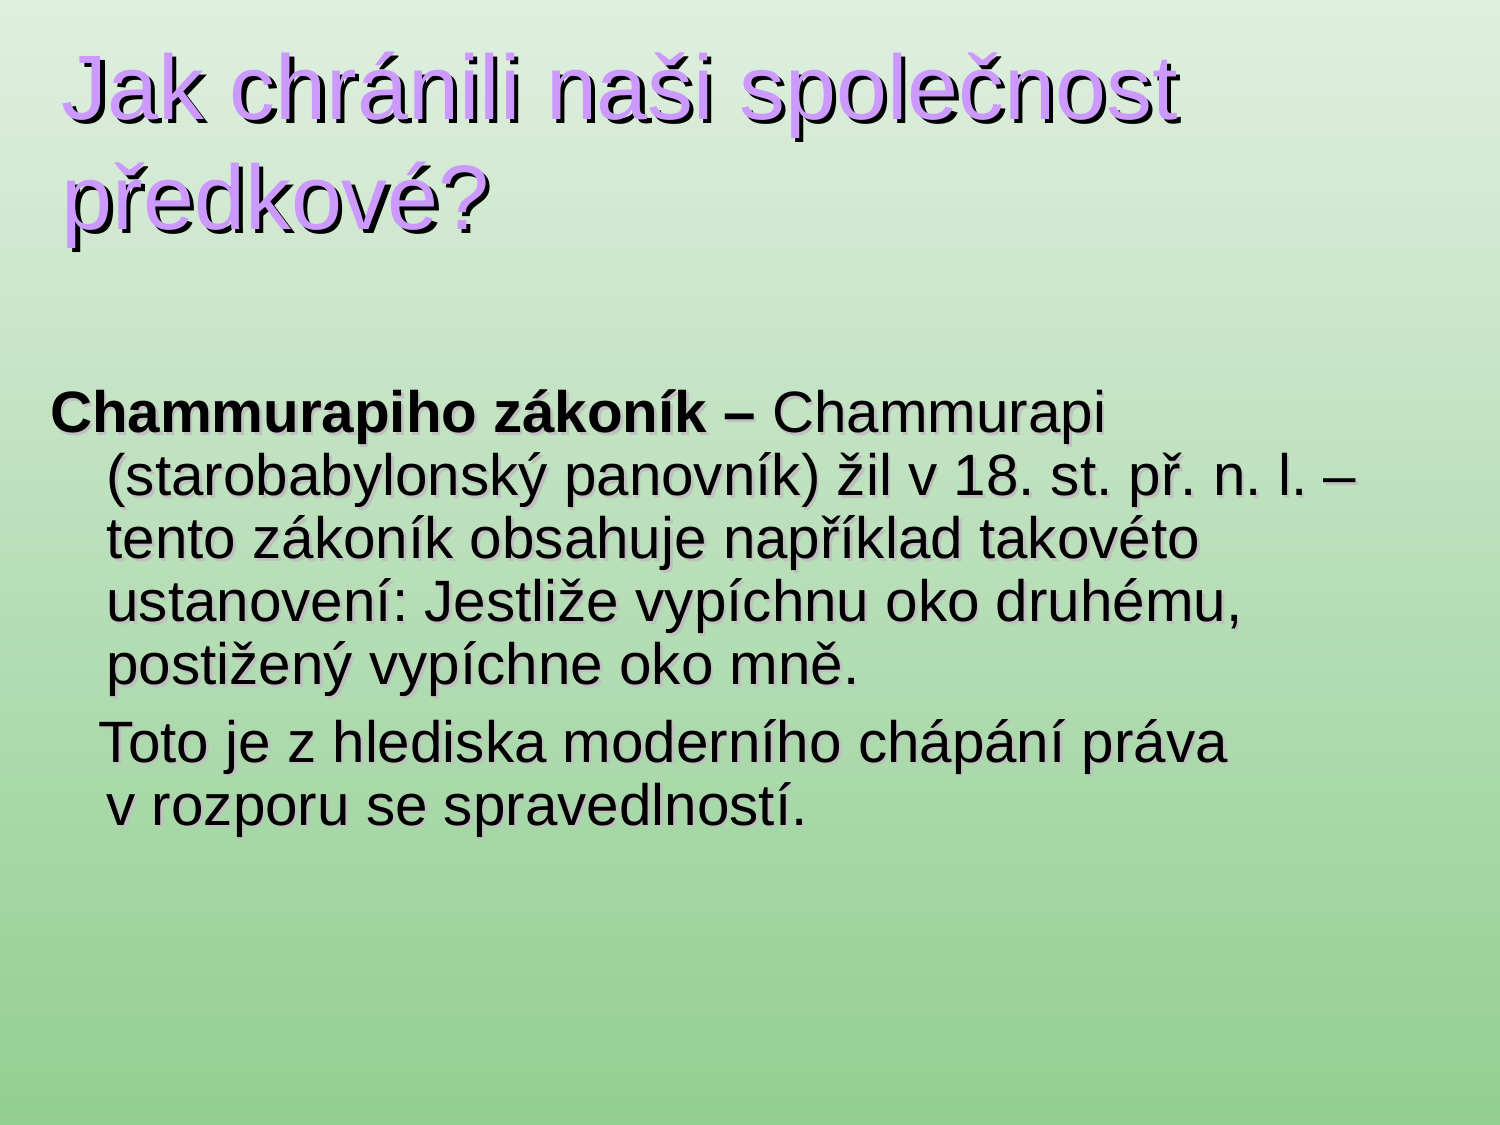

# Jak chránili naši společnost předkové?
Chammurapiho zákoník – Chammurapi (starobabylonský panovník) žil v 18. st. př. n. l. – tento zákoník obsahuje například takovéto ustanovení: Jestliže vypíchnu oko druhému, postižený vypíchne oko mně.
 Toto je z hlediska moderního chápání práva
v rozporu se spravedlností.